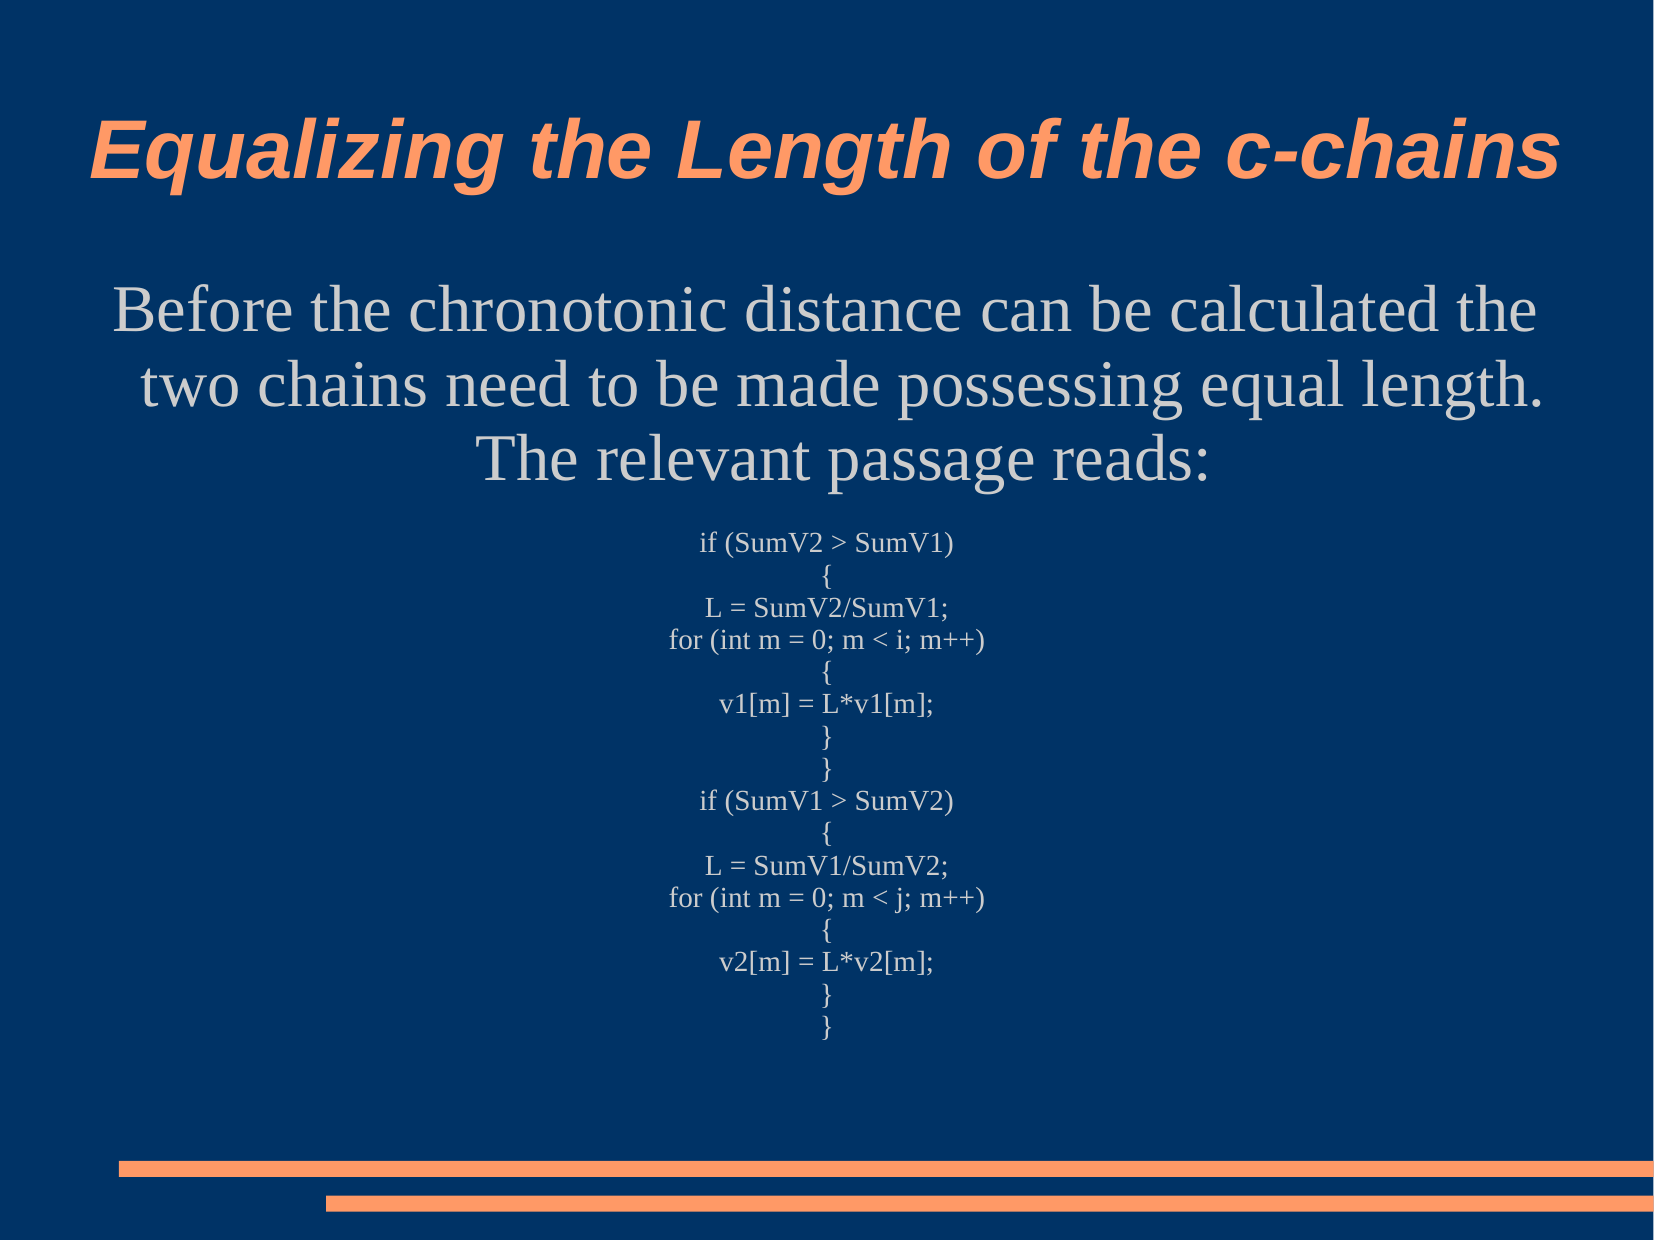

# Equalizing the Length of the c-chains
Before the chronotonic distance can be calculated the two chains need to be made possessing equal length. The relevant passage reads:
if (SumV2 > SumV1)
{
L = SumV2/SumV1;
for (int m = 0; m < i; m++)
{
v1[m] = L*v1[m];
}
}
if (SumV1 > SumV2)
{
L = SumV1/SumV2;
for (int m = 0; m < j; m++)
{
v2[m] = L*v2[m];
}
}